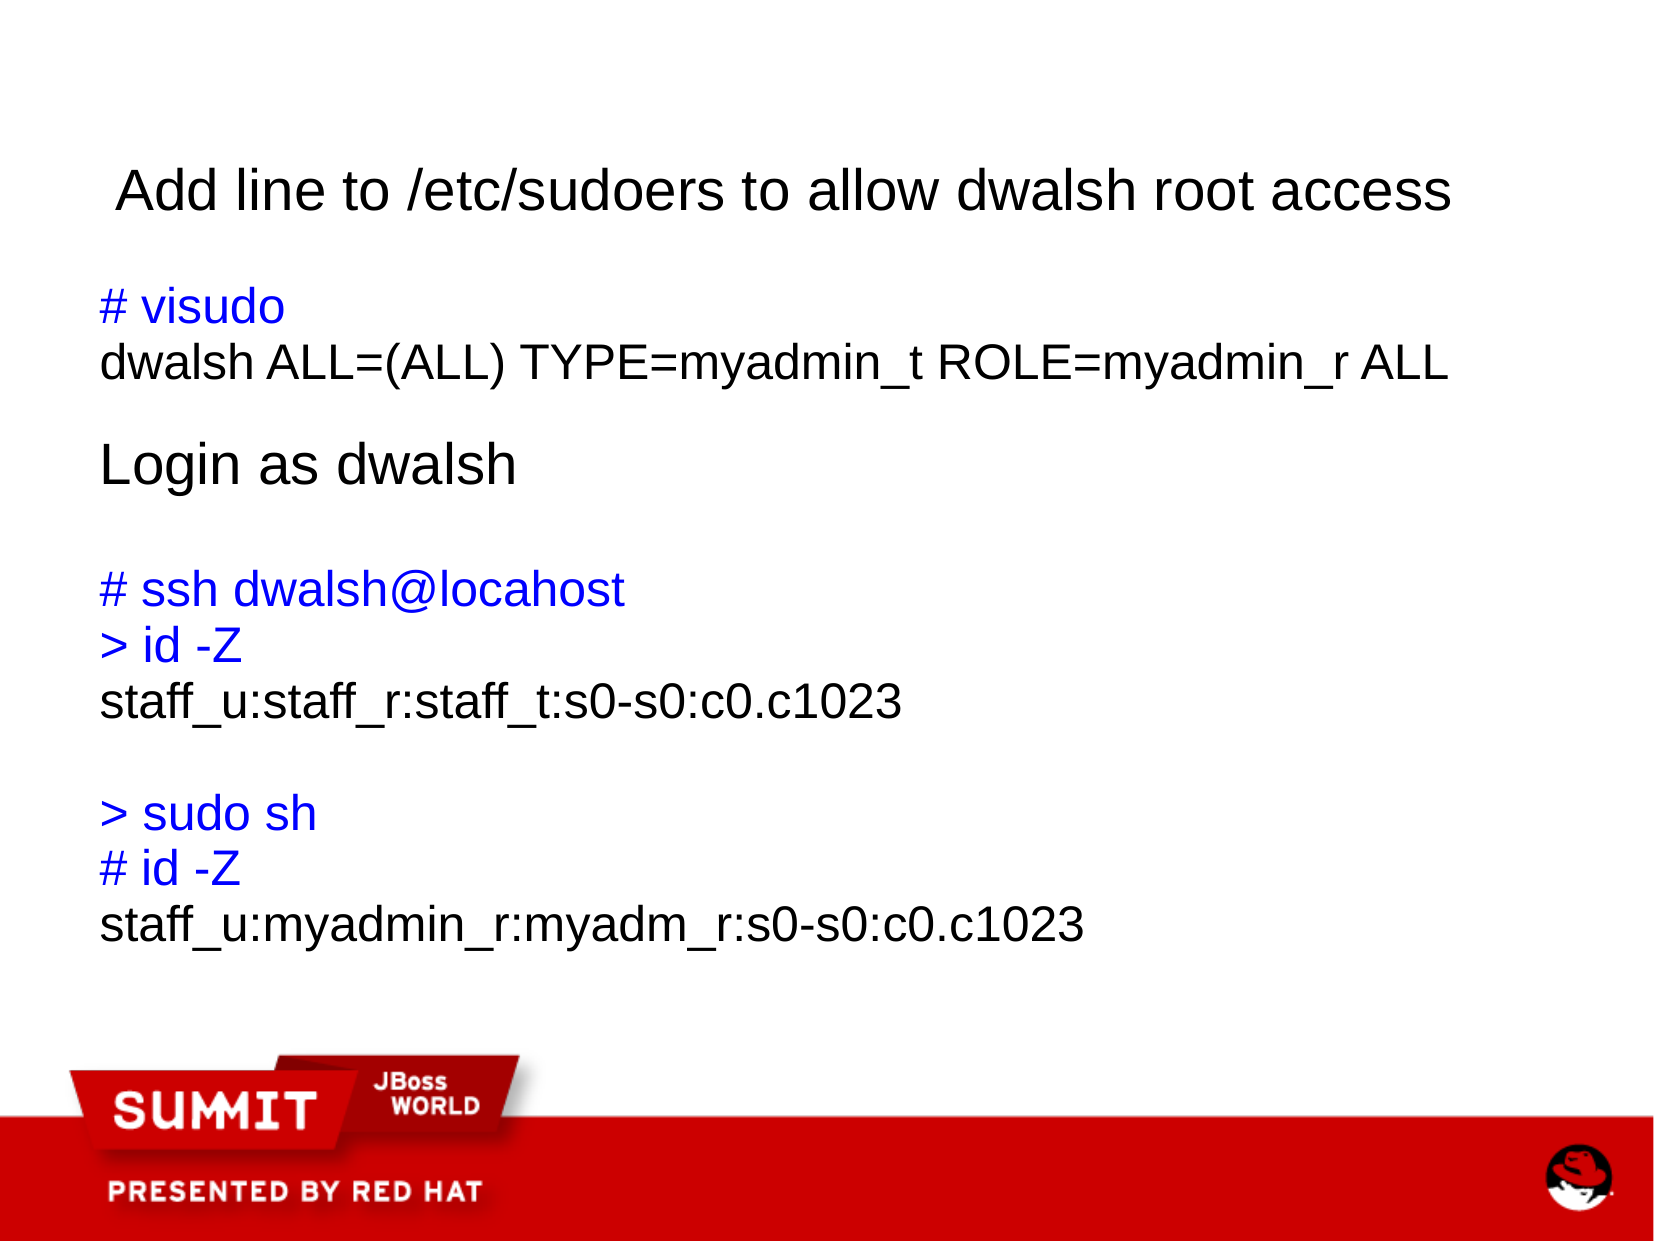

Add line to /etc/sudoers to allow dwalsh root access
# visudo
dwalsh ALL=(ALL) TYPE=myadmin_t ROLE=myadmin_r ALL
Login as dwalsh
# ssh dwalsh@locahost
> id -Z
staff_u:staff_r:staff_t:s0-s0:c0.c1023
> sudo sh
# id -Z
staff_u:myadmin_r:myadm_r:s0-s0:c0.c1023